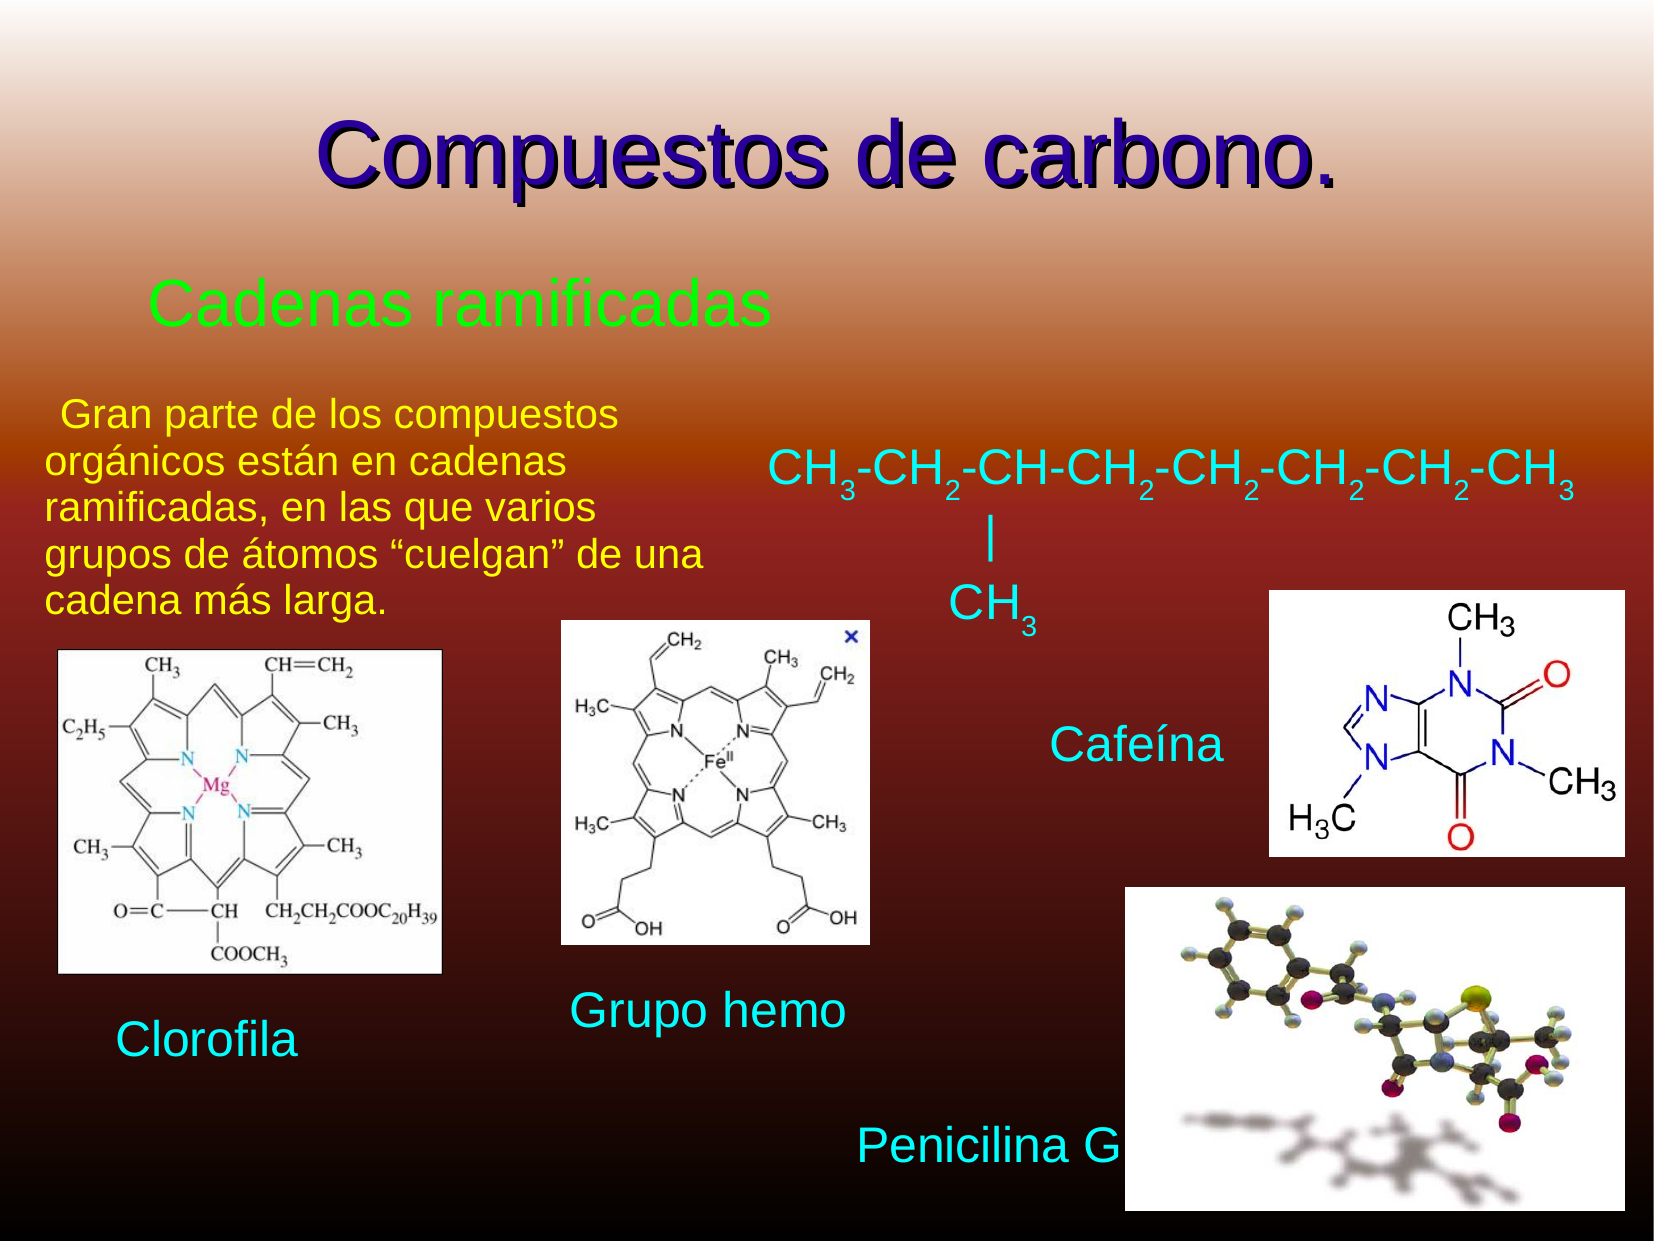

Compuestos de carbono.
# Cadenas ramificadas
CH3-CH2-CH-CH2-CH2-CH2-CH2-CH3
 |
 CH3
Gran parte de los compuestos orgánicos están en cadenas ramificadas, en las que varios grupos de átomos “cuelgan” de una cadena más larga.
Cafeína
Grupo hemo
Clorofila
Penicilina G